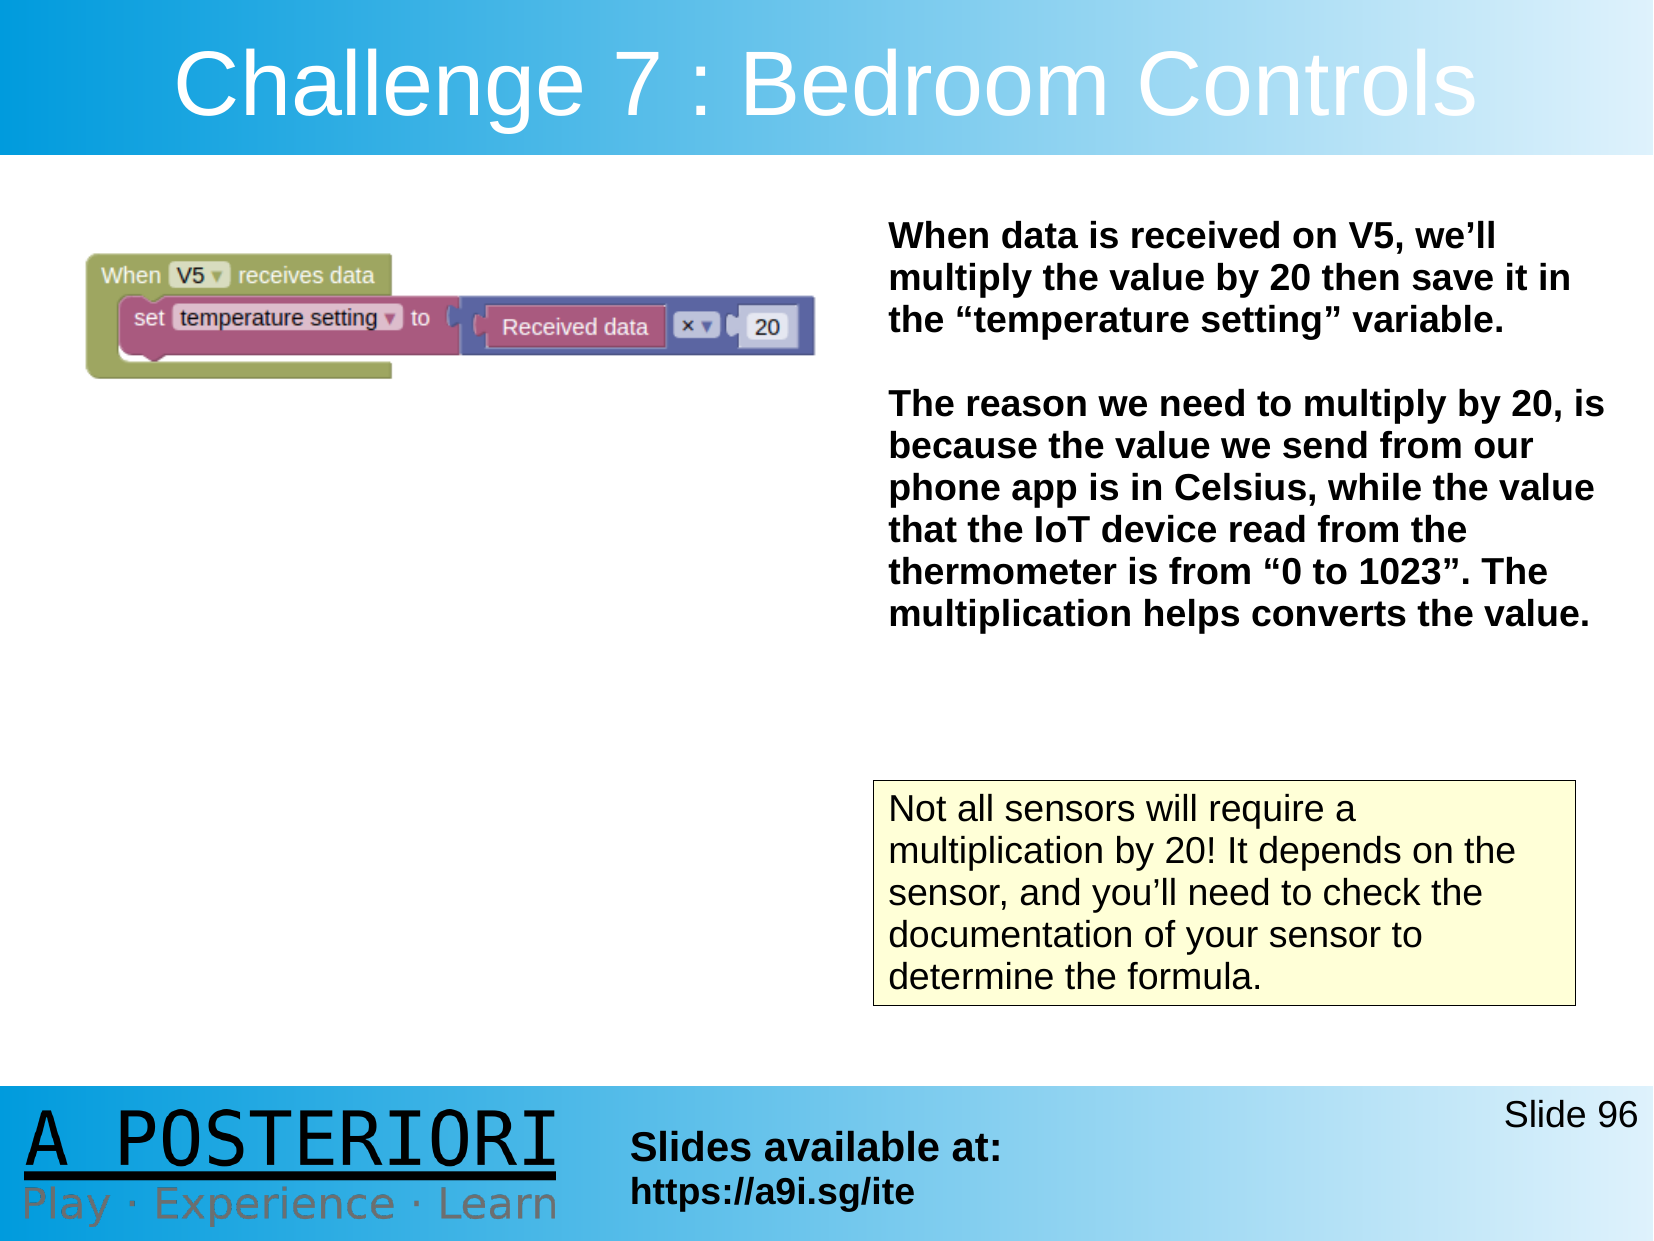

# Challenge 7 : Bedroom Controls
When data is received on V5, we’ll multiply the value by 20 then save it in the “temperature setting” variable.
The reason we need to multiply by 20, is because the value we send from our phone app is in Celsius, while the value that the IoT device read from the thermometer is from “0 to 1023”. The multiplication helps converts the value.
Not all sensors will require a multiplication by 20! It depends on the sensor, and you’ll need to check the documentation of your sensor to determine the formula.